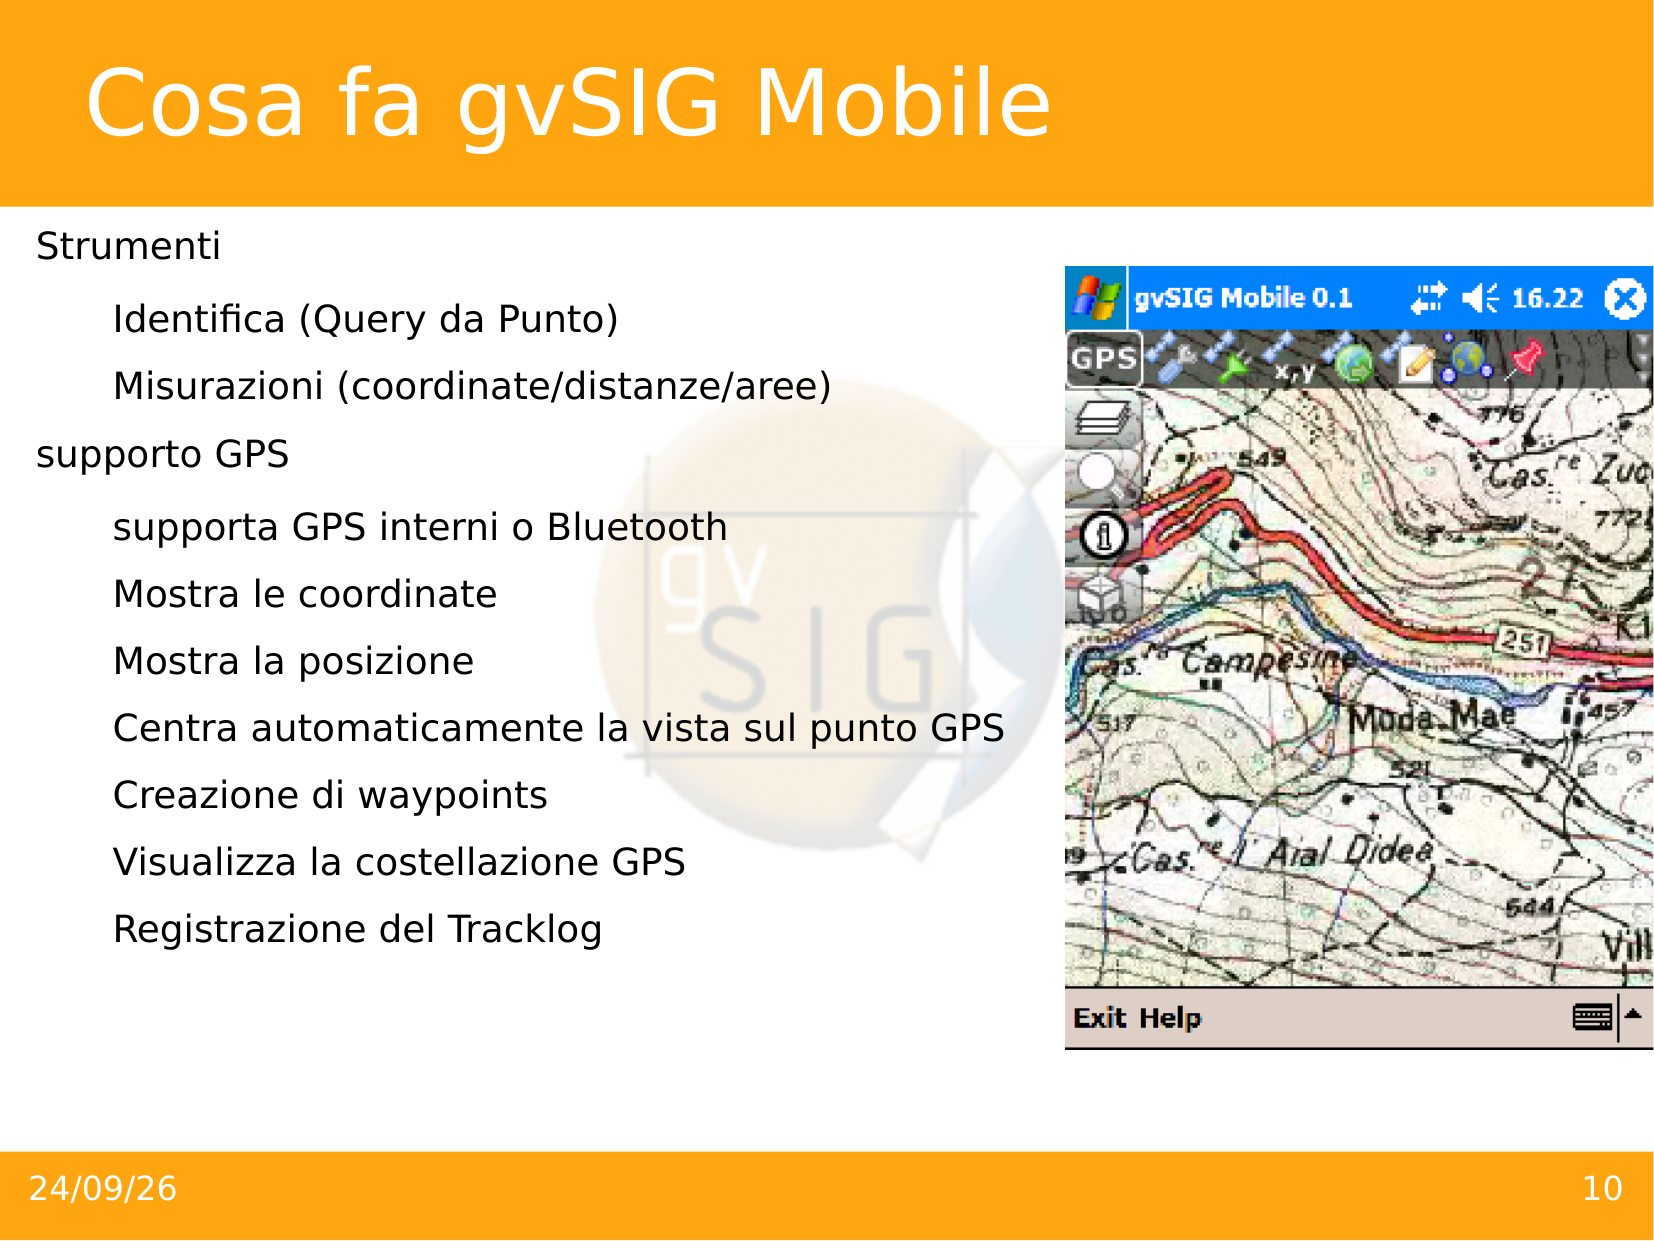

# Cosa fa gvSIG Mobile
Strumenti
Identifica (Query da Punto)
Misurazioni (coordinate/distanze/aree)
supporto GPS
supporta GPS interni o Bluetooth
Mostra le coordinate
Mostra la posizione
Centra automaticamente la vista sul punto GPS
Creazione di waypoints
Visualizza la costellazione GPS
Registrazione del Tracklog
10